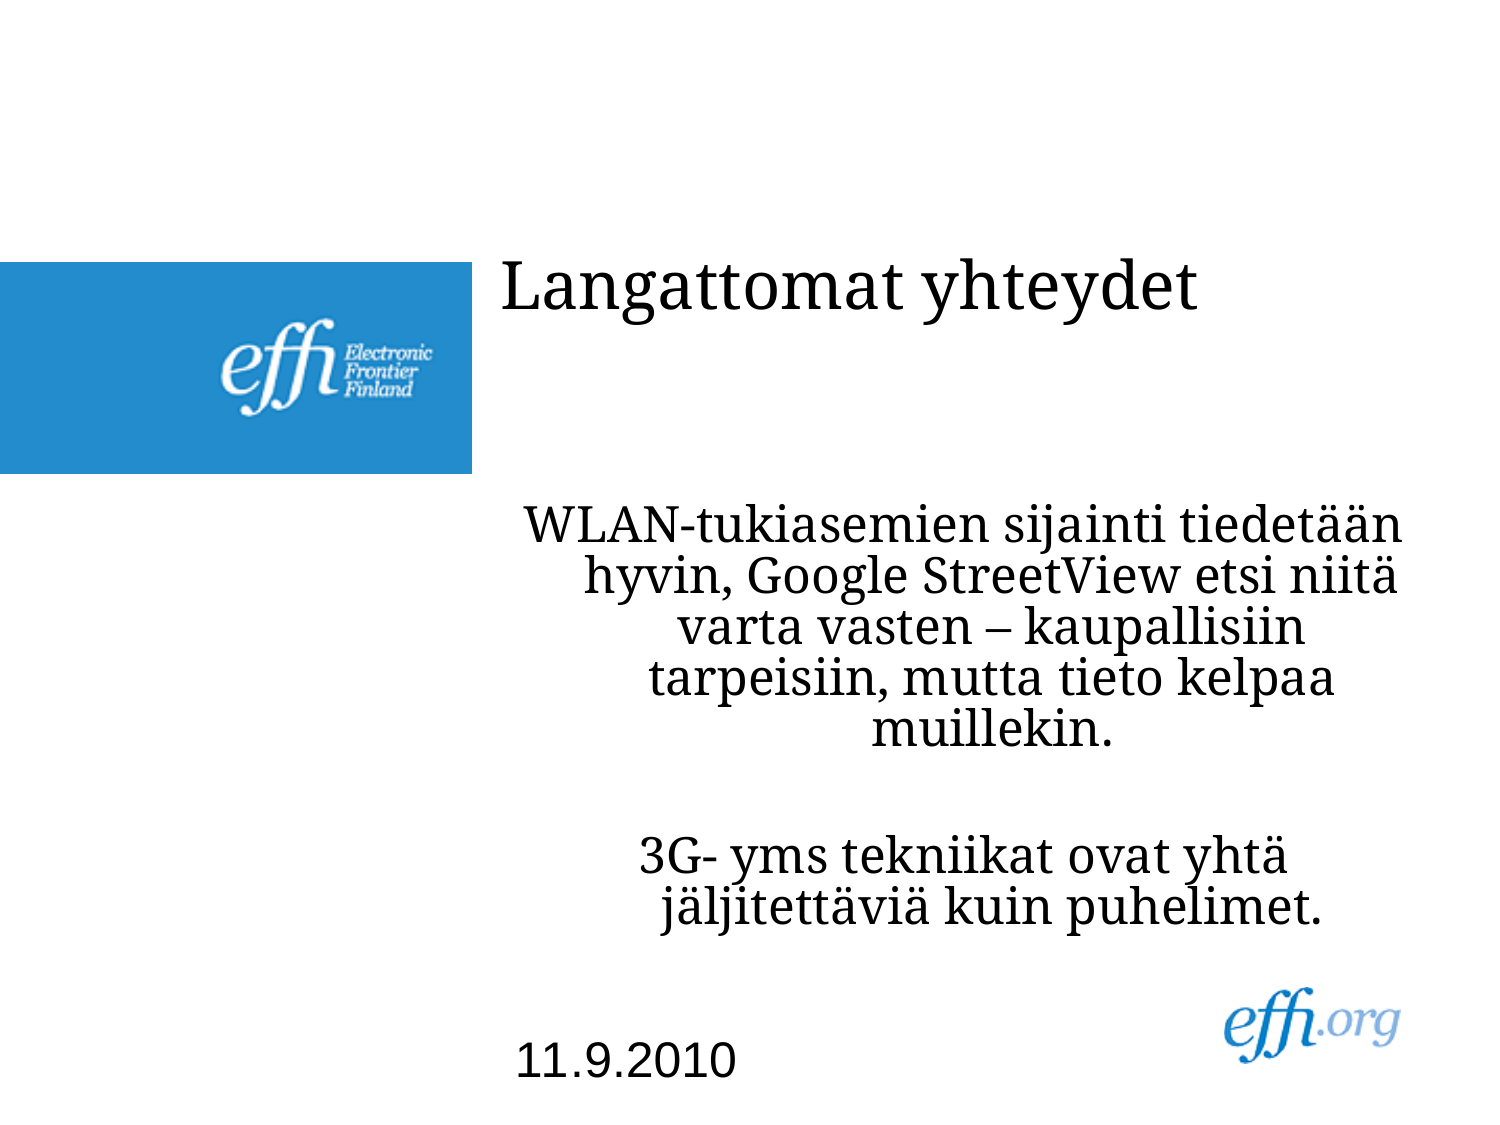

# Langattomat yhteydet
WLAN-tukiasemien sijainti tiedetään hyvin, Google StreetView etsi niitä varta vasten – kaupallisiin tarpeisiin, mutta tieto kelpaa muillekin.
3G- yms tekniikat ovat yhtä jäljitettäviä kuin puhelimet.